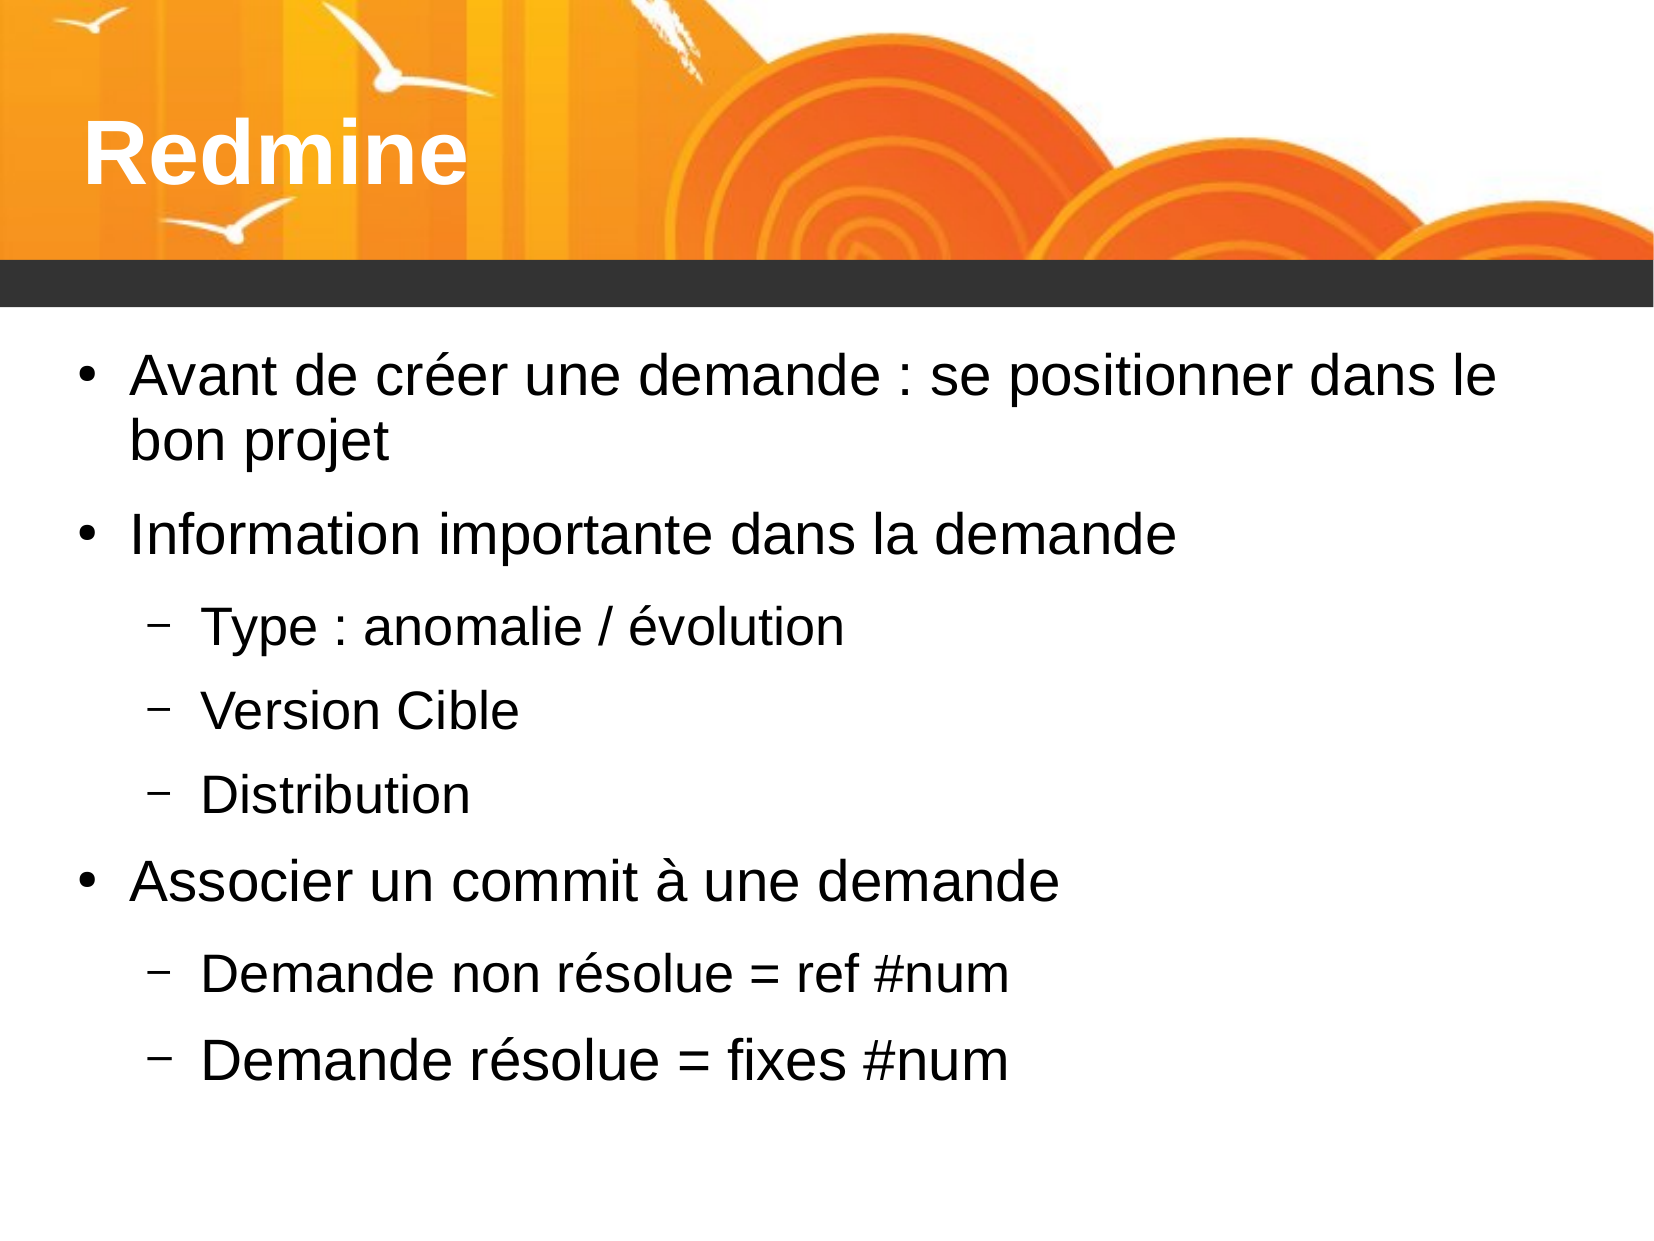

# Redmine
Avant de créer une demande : se positionner dans le bon projet
Information importante dans la demande
Type : anomalie / évolution
Version Cible
Distribution
Associer un commit à une demande
Demande non résolue = ref #num
Demande résolue = fixes #num